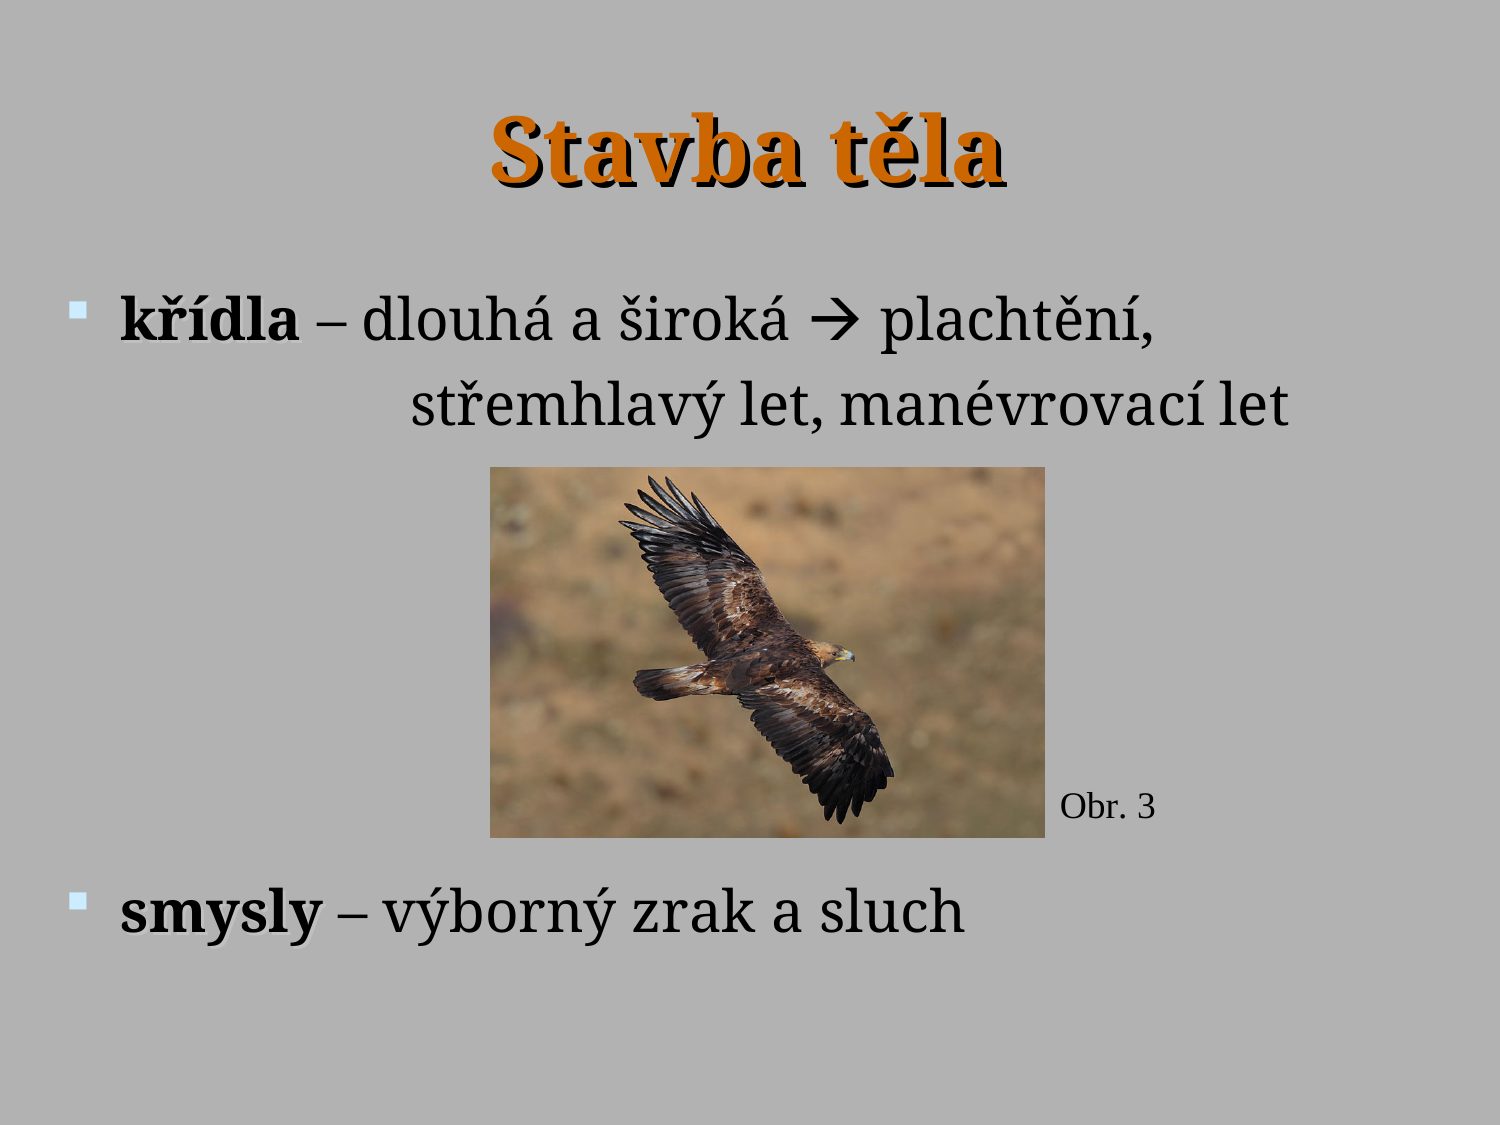

# Stavba těla
křídla – dlouhá a široká  plachtění,
 		 střemhlavý let, manévrovací let
smysly – výborný zrak a sluch
Obr. 3